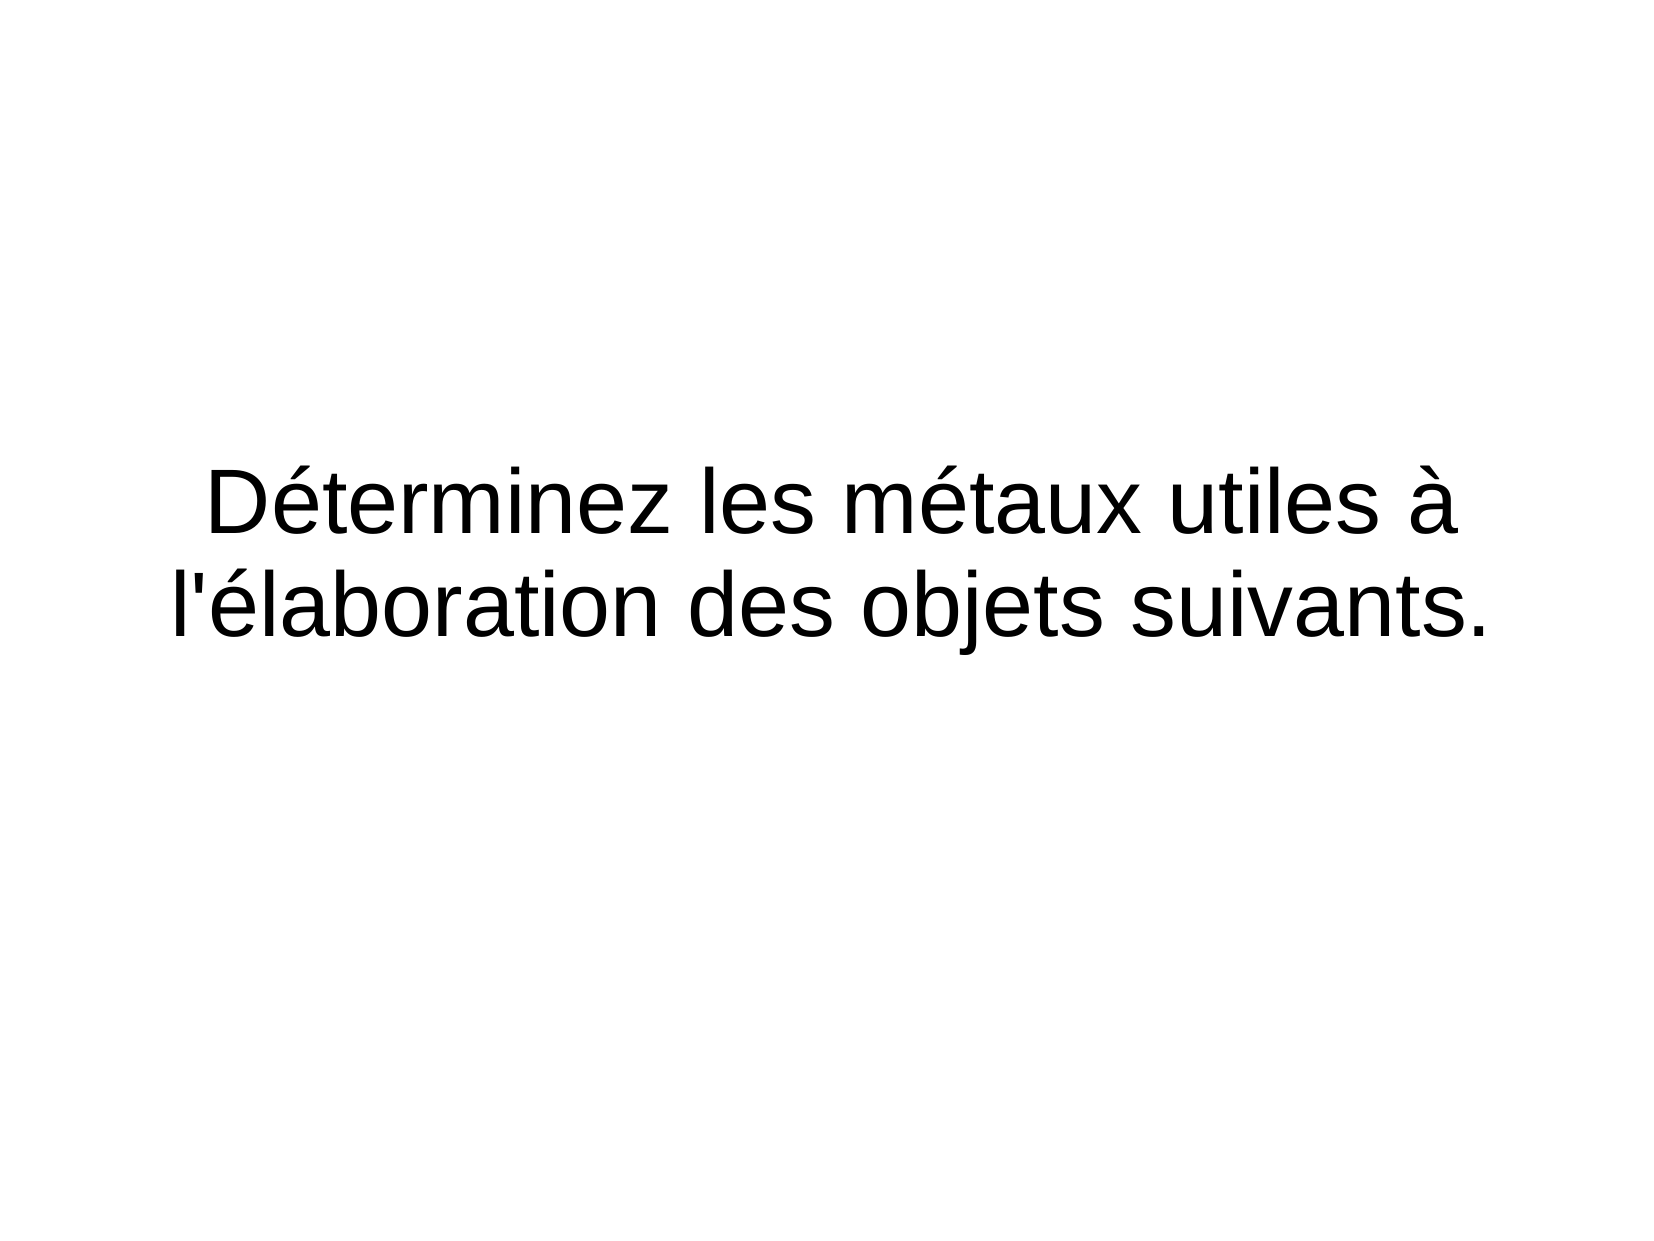

# Déterminez les métaux utiles à l'élaboration des objets suivants.